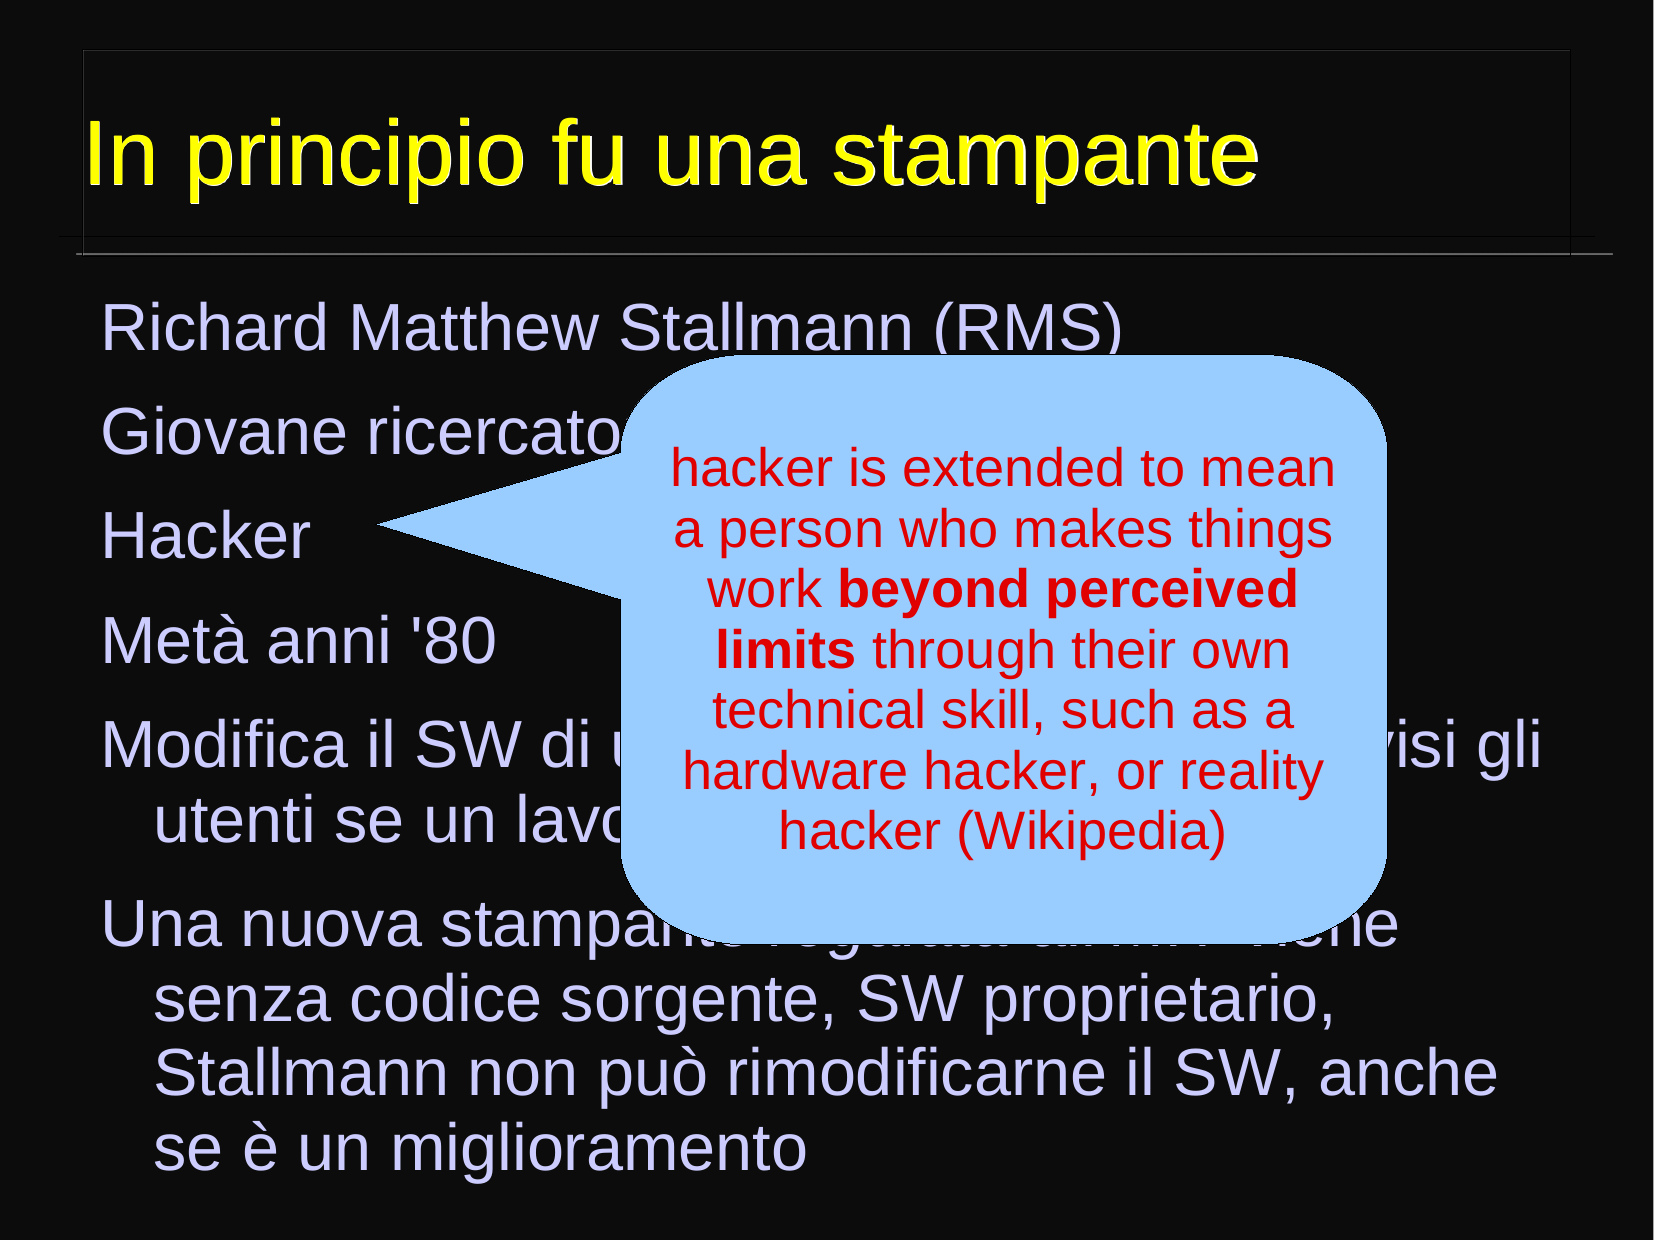

# In principio fu una stampante
Richard Matthew Stallmann (RMS)
Giovane ricercatore al MIT
Hacker
Metà anni '80
Modifica il SW di una stampante perché avvisi gli utenti se un lavoro è inceppato
Una nuova stampante regalata all'MIT viene senza codice sorgente, SW proprietario, Stallmann non può rimodificarne il SW, anche se è un miglioramento
hacker is extended to mean a person who makes things work beyond perceived limits through their own technical skill, such as a hardware hacker, or reality hacker (Wikipedia)